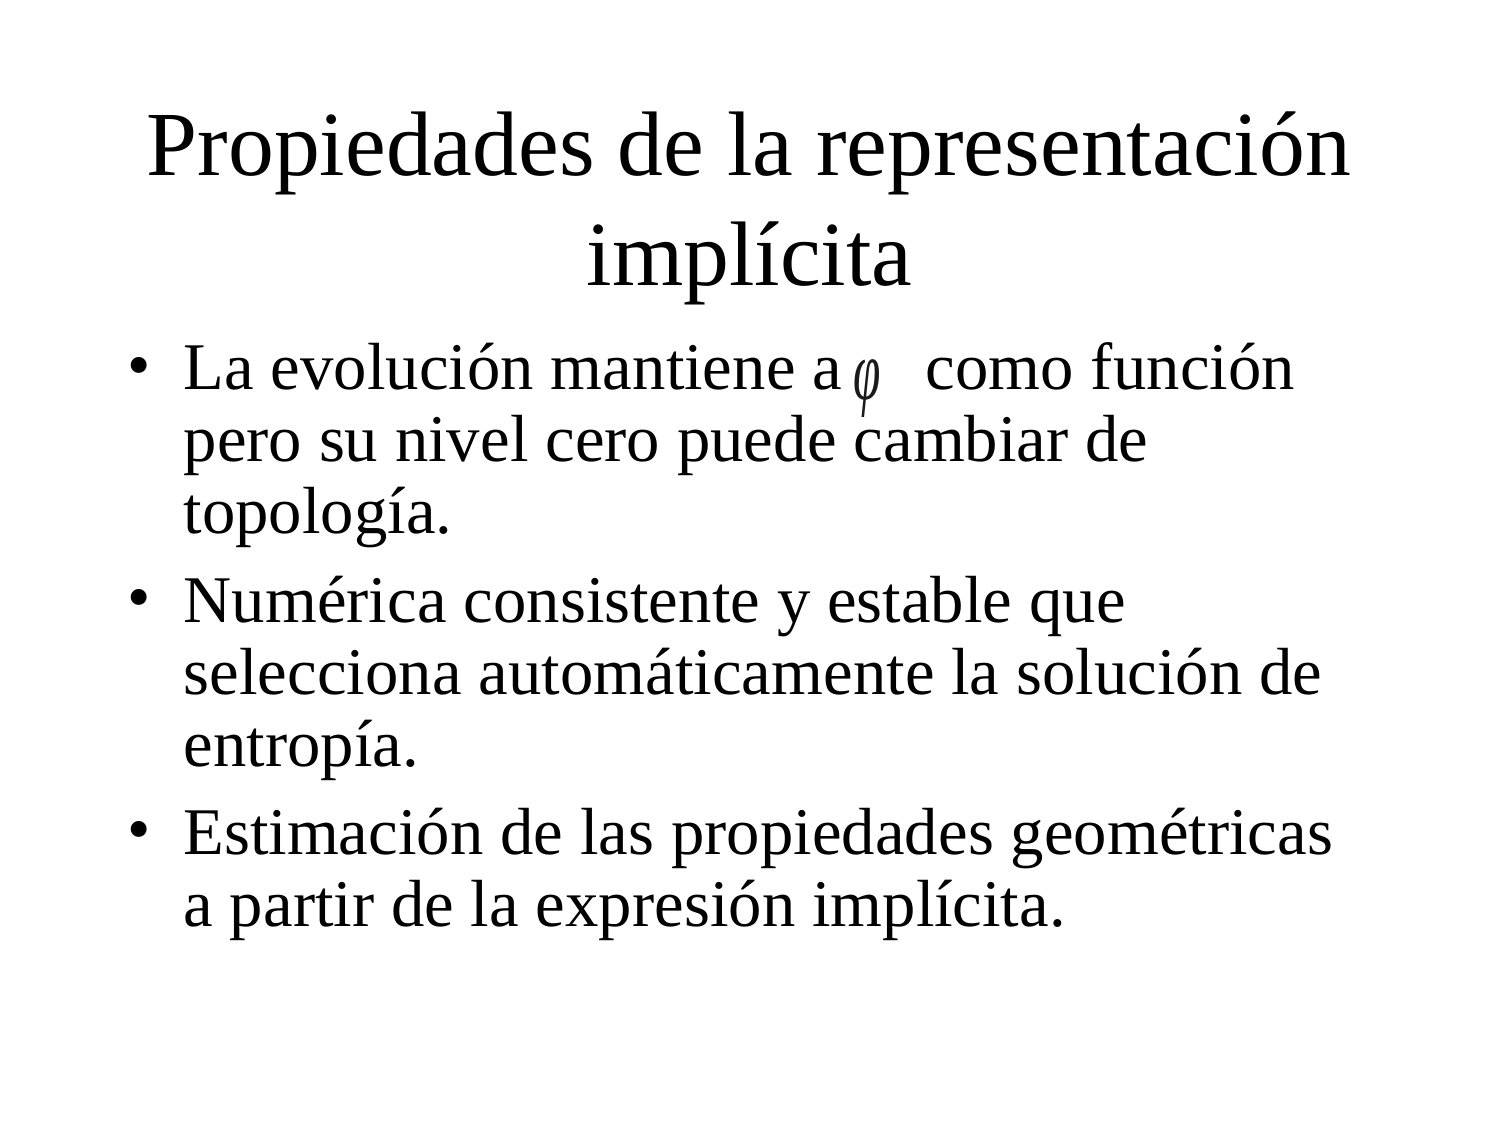

Propiedades de la representación implícita
La evolución mantiene a como función pero su nivel cero puede cambiar de topología.
Numérica consistente y estable que selecciona automáticamente la solución de entropía.
Estimación de las propiedades geométricas a partir de la expresión implícita.